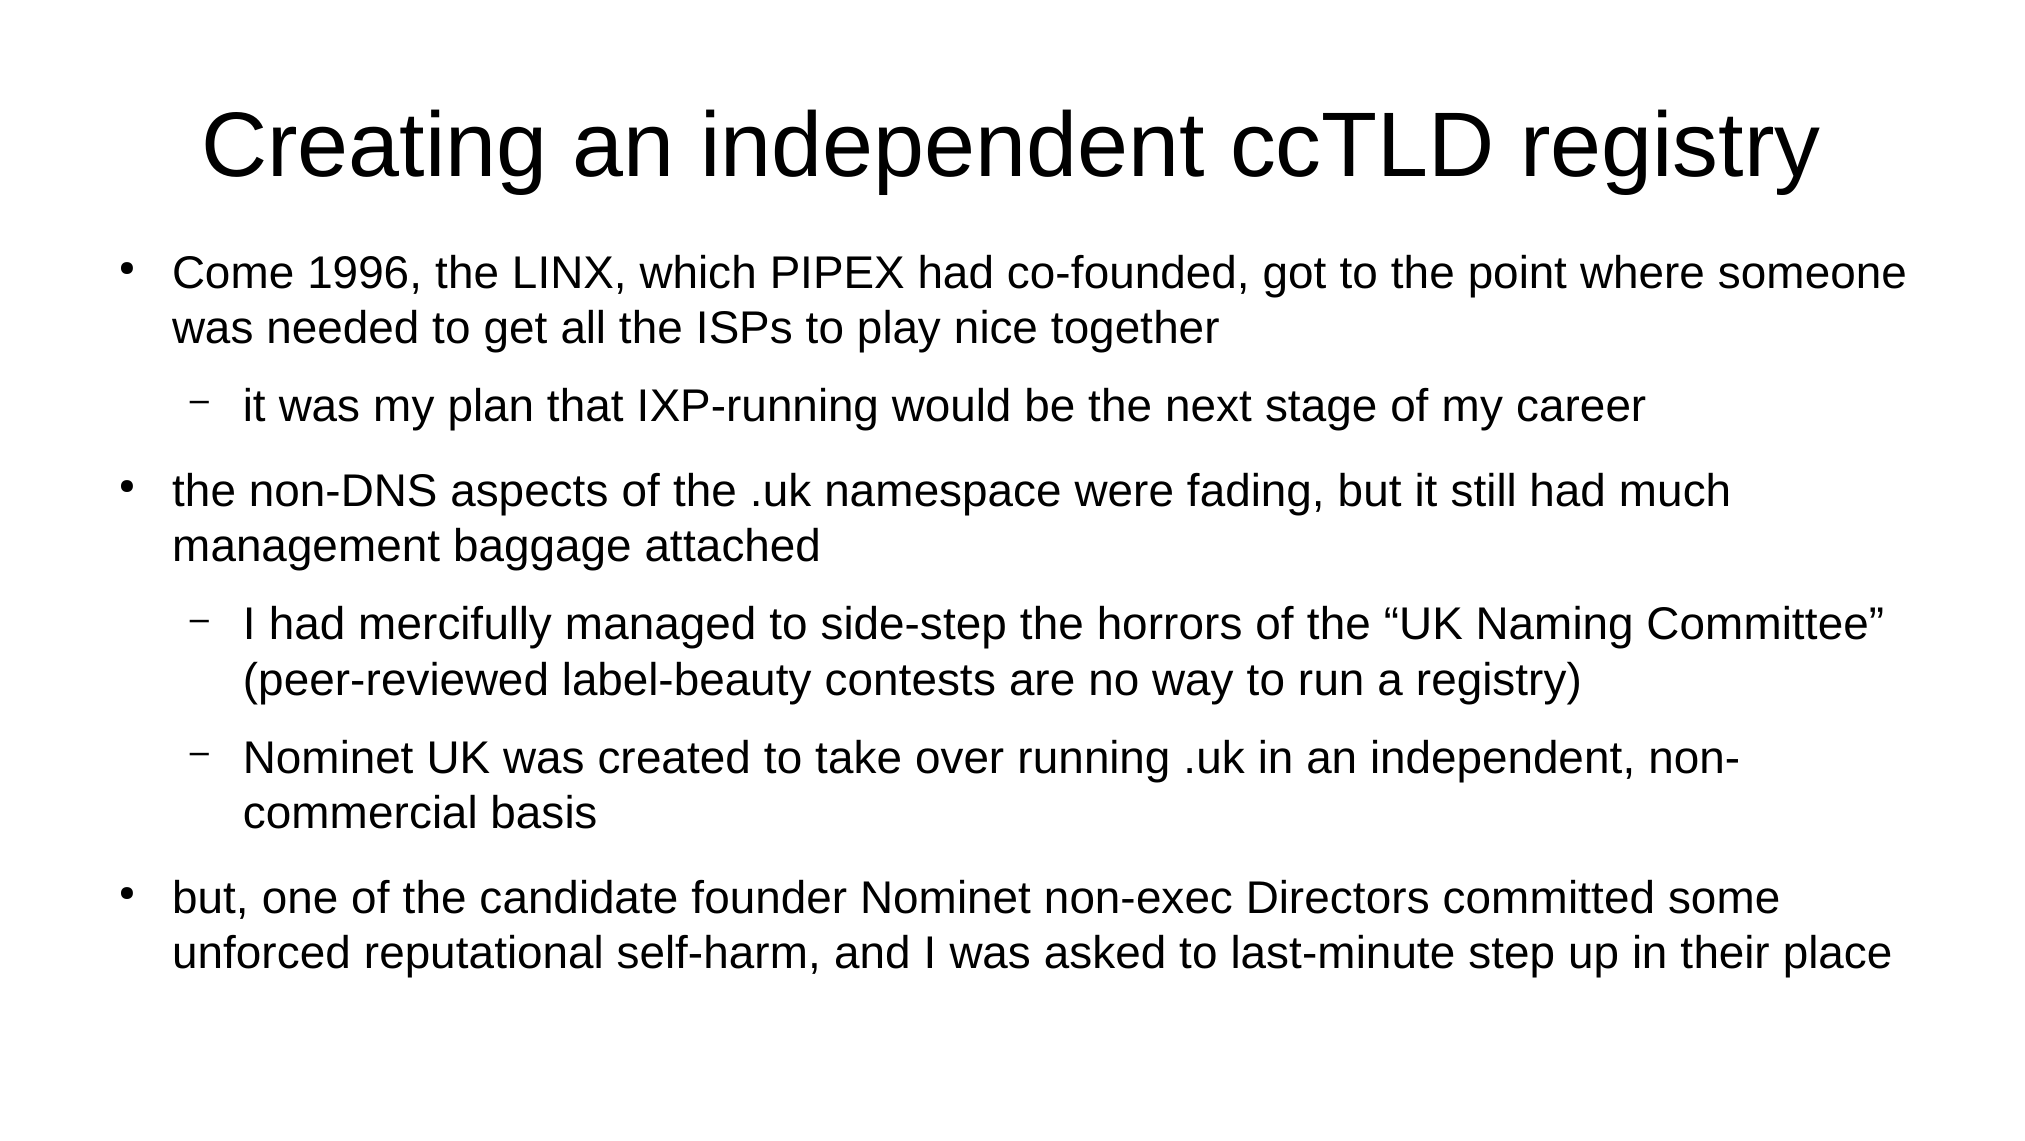

# Creating an independent ccTLD registry
Come 1996, the LINX, which PIPEX had co-founded, got to the point where someone was needed to get all the ISPs to play nice together
it was my plan that IXP-running would be the next stage of my career
the non-DNS aspects of the .uk namespace were fading, but it still had much management baggage attached
I had mercifully managed to side-step the horrors of the “UK Naming Committee”
(peer-reviewed label-beauty contests are no way to run a registry)
Nominet UK was created to take over running .uk in an independent, non-commercial basis
but, one of the candidate founder Nominet non-exec Directors committed some unforced reputational self-harm, and I was asked to last-minute step up in their place